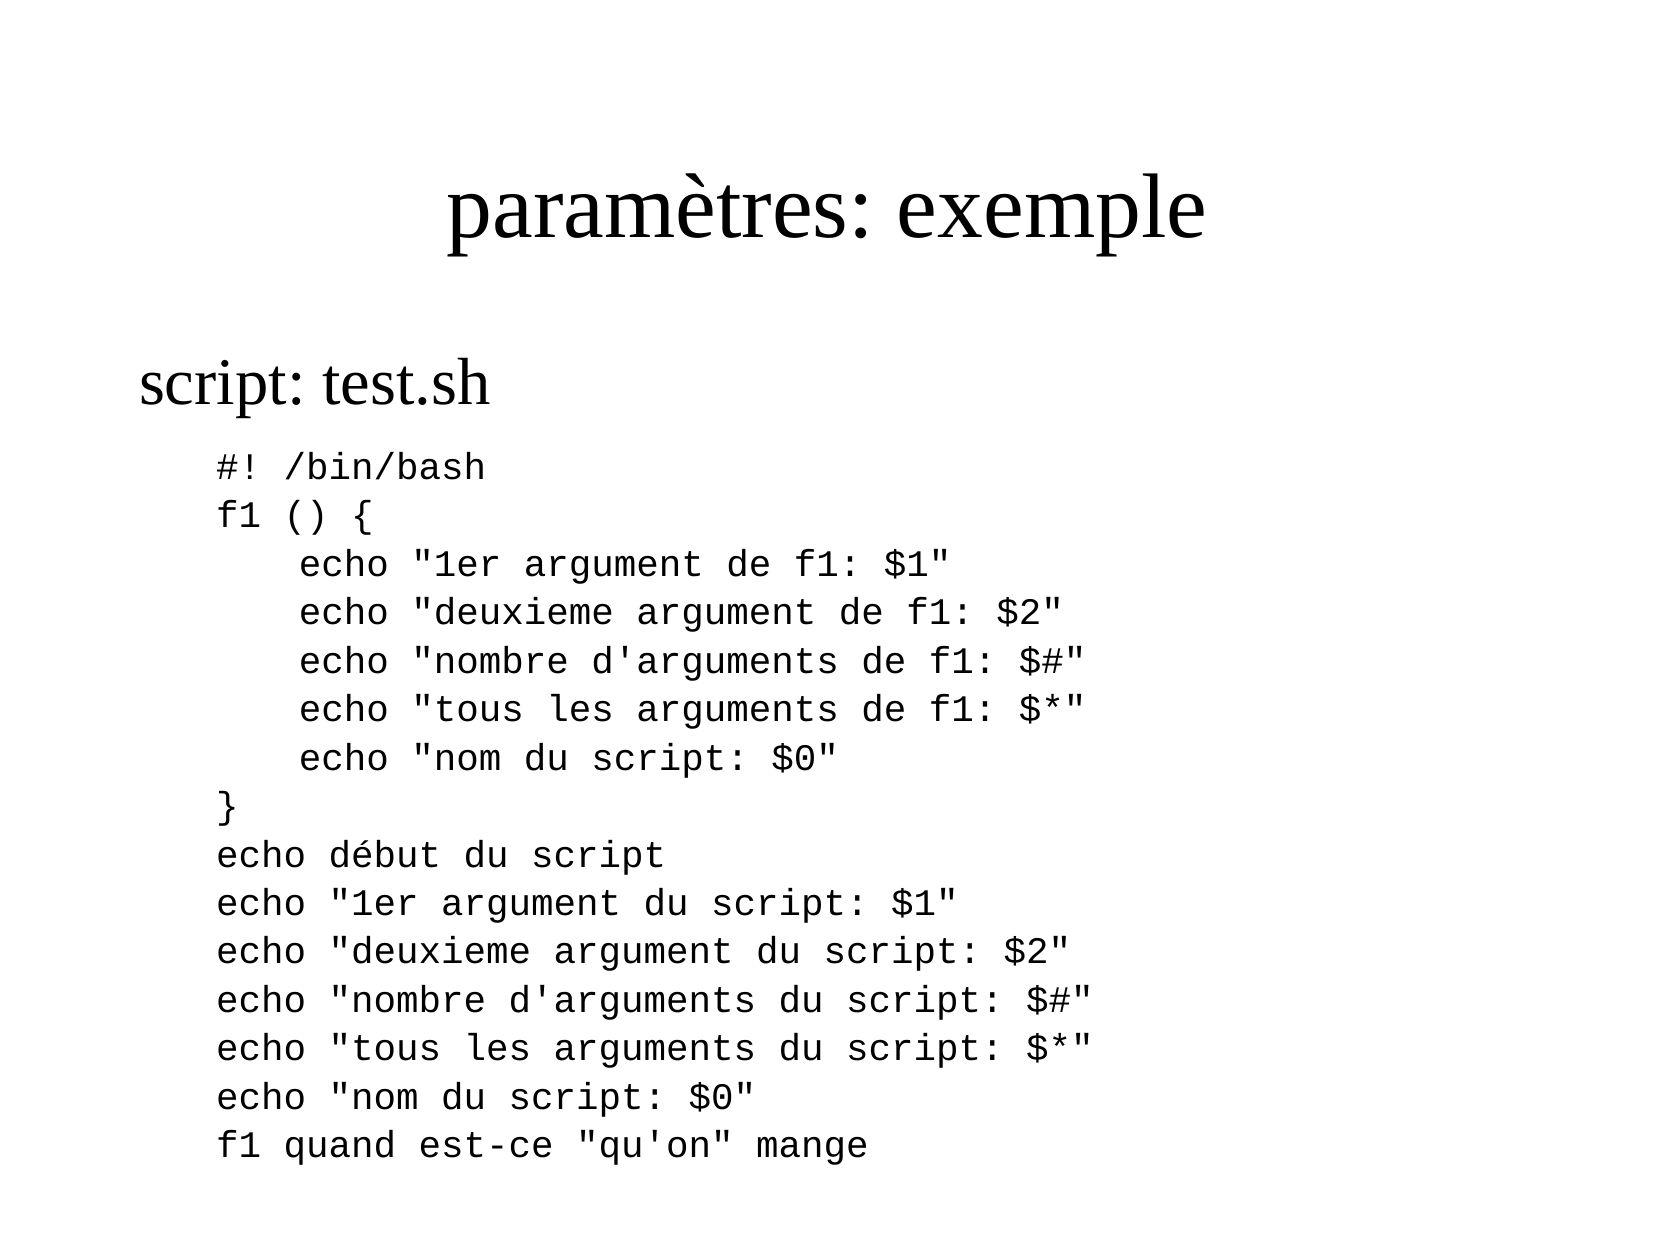

# paramètres: exemple
script: test.sh
#! /bin/bash
f1 () {
echo "1er argument de f1: $1"
echo "deuxieme argument de f1: $2"
echo "nombre d'arguments de f1: $#"
echo "tous les arguments de f1: $*"
echo "nom du script: $0"
}
echo début du script
echo "1er argument du script: $1"
echo "deuxieme argument du script: $2"
echo "nombre d'arguments du script: $#"
echo "tous les arguments du script: $*"
echo "nom du script: $0"
f1 quand est-ce "qu'on" mange